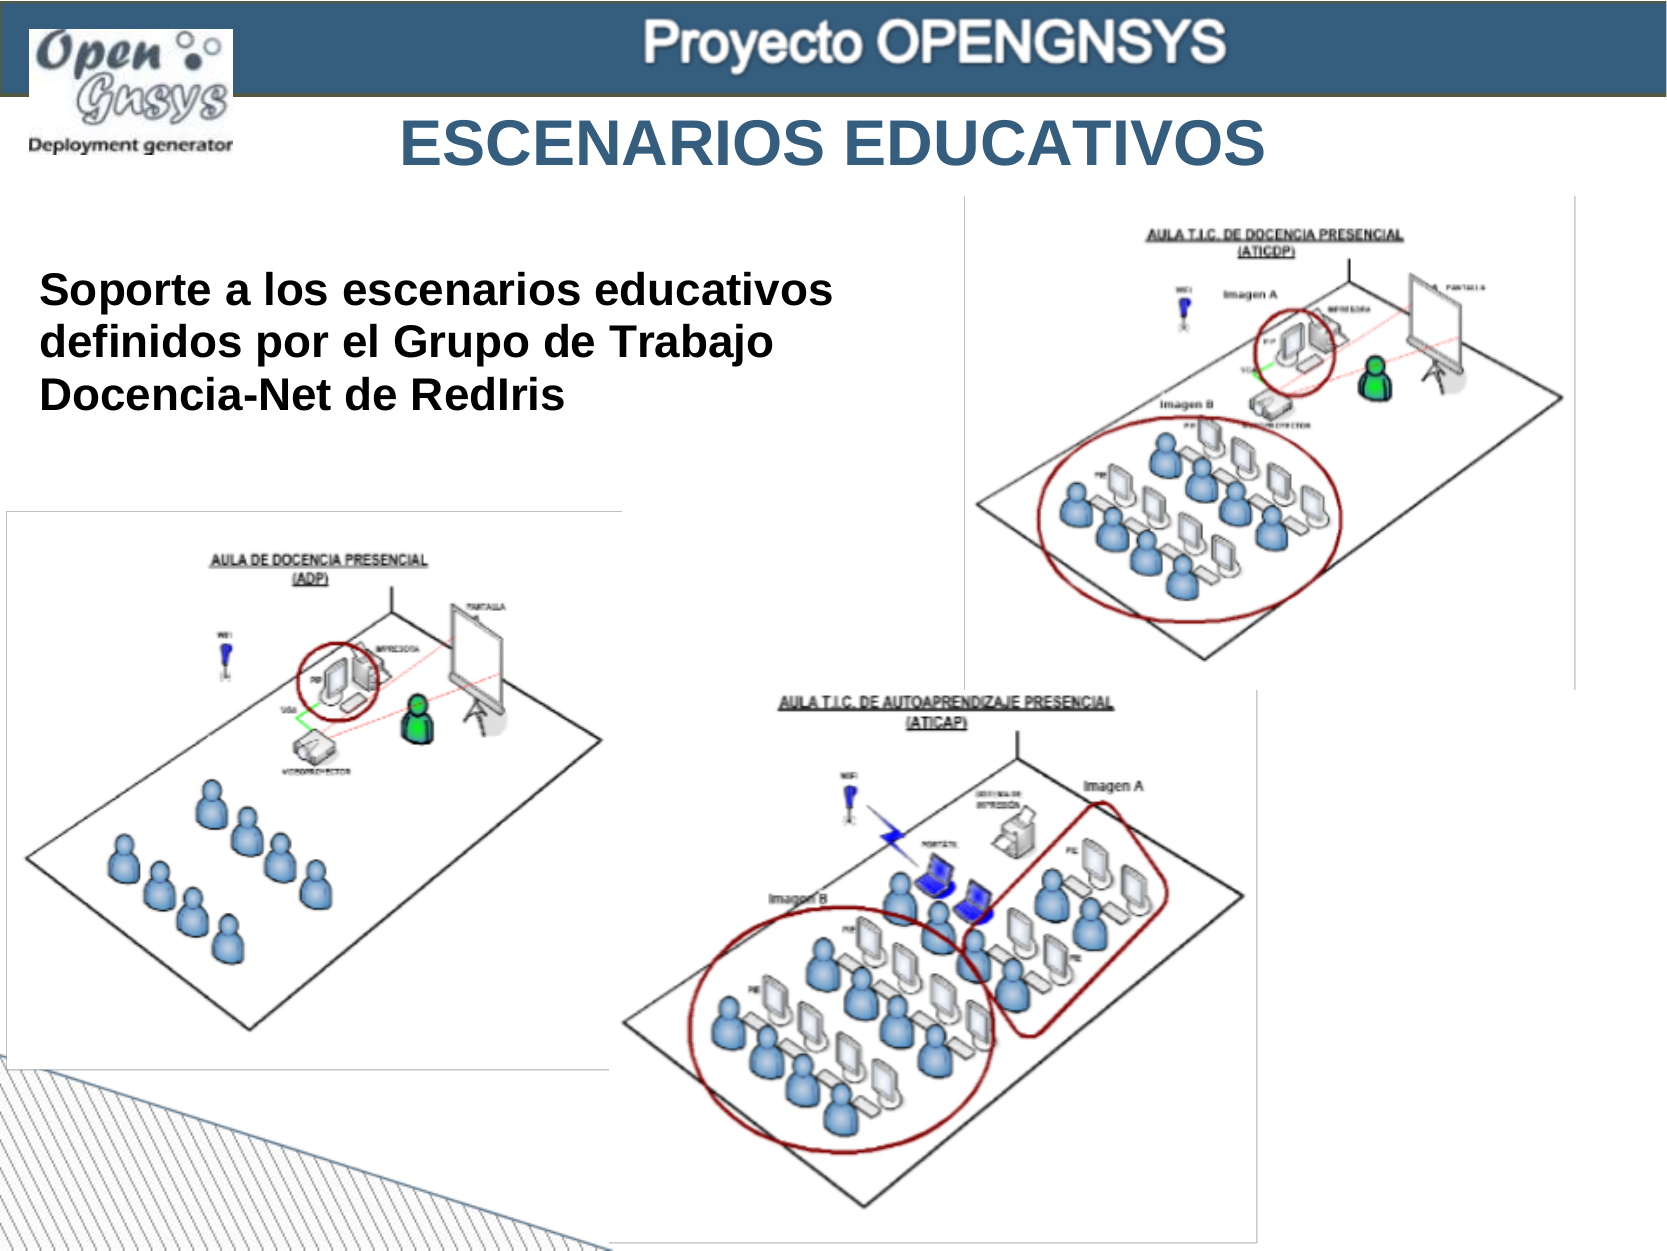

ESCENARIOS EDUCATIVOS
Soporte a los escenarios educativos
definidos por el Grupo de Trabajo
Docencia-Net de RedIris